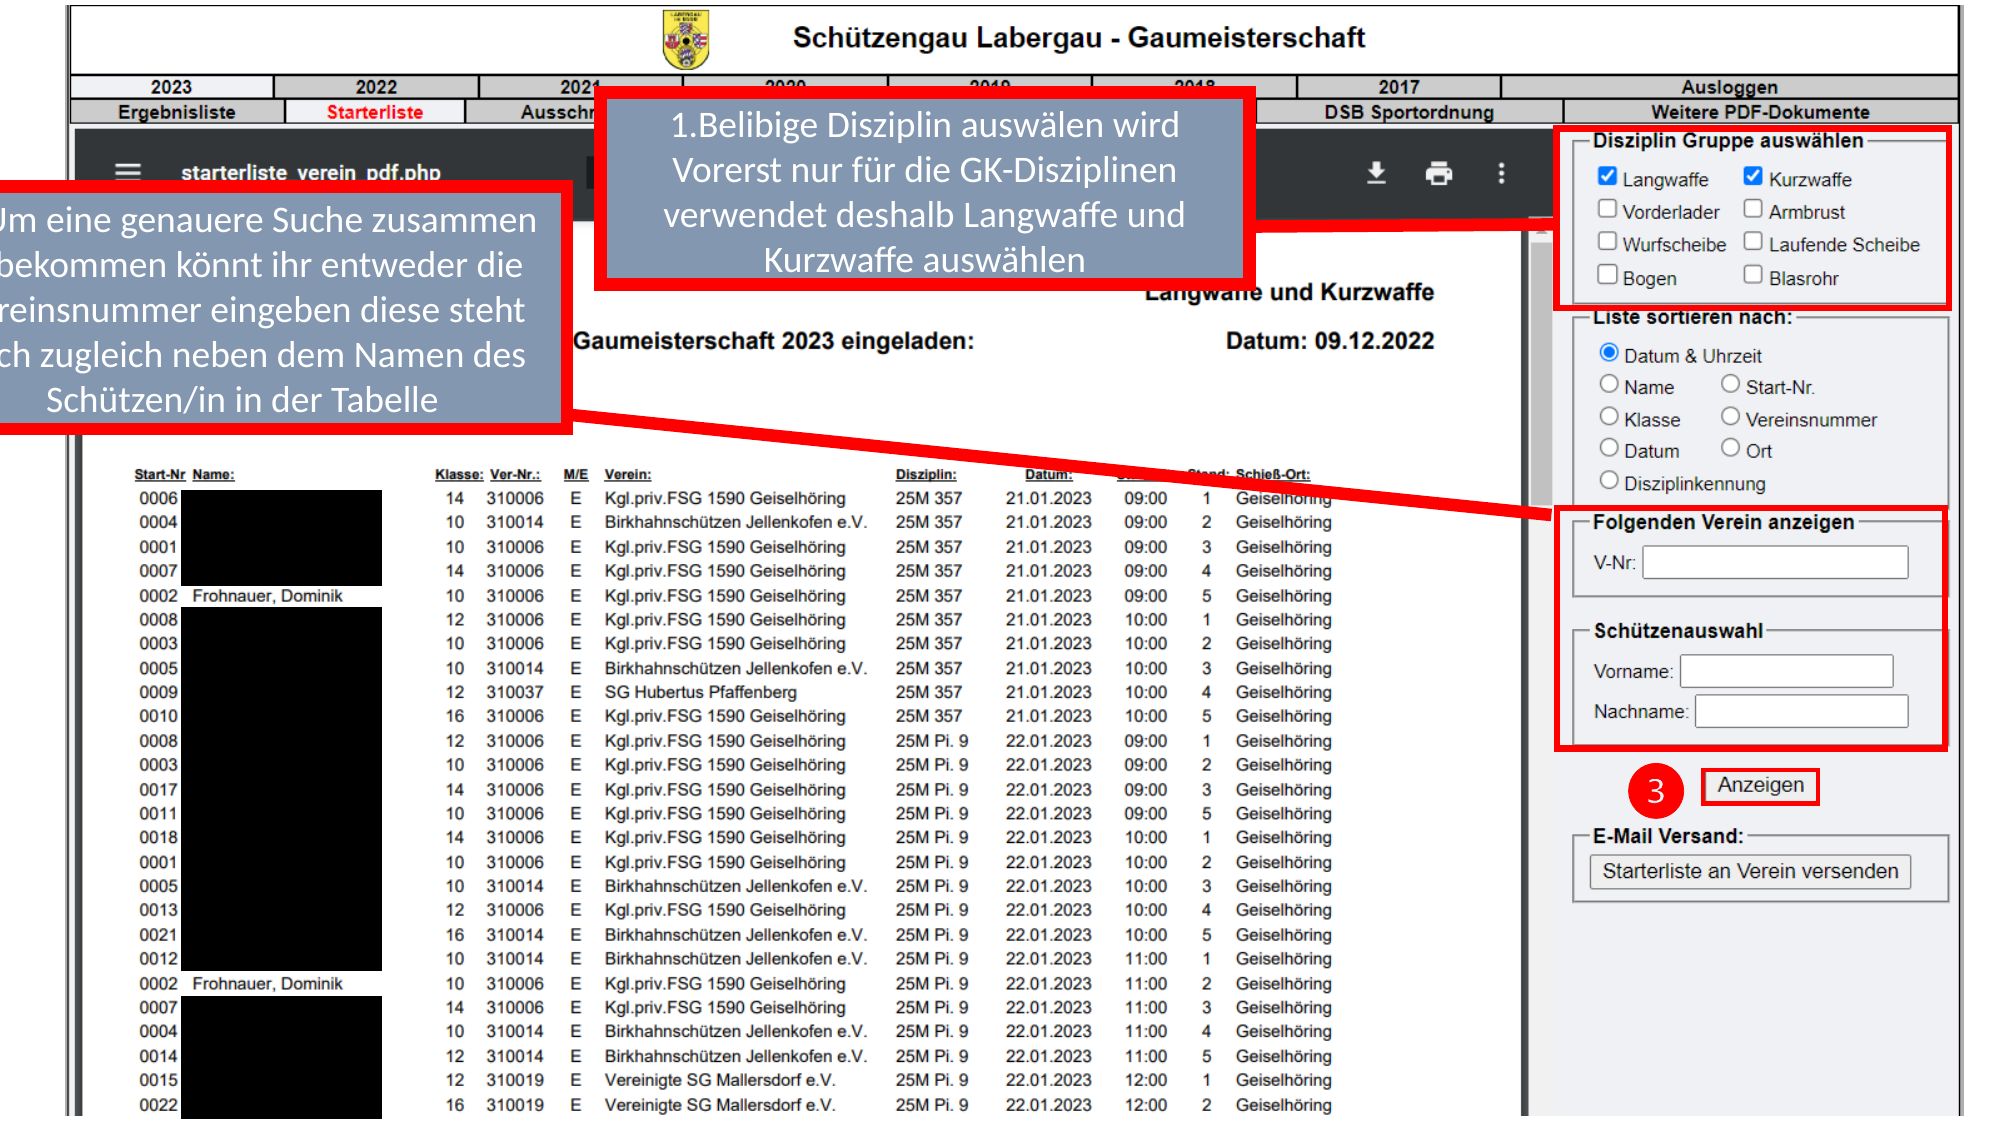

1.Belibige Disziplin auswälen wird Vorerst nur für die GK-Disziplinen verwendet deshalb Langwaffe und Kurzwaffe auswählen
2. Um eine genauere Suche zusammen zubekommen könnt ihr entweder die Vereinsnummer eingeben diese steht auch zugleich neben dem Namen des Schützen/in in der Tabelle